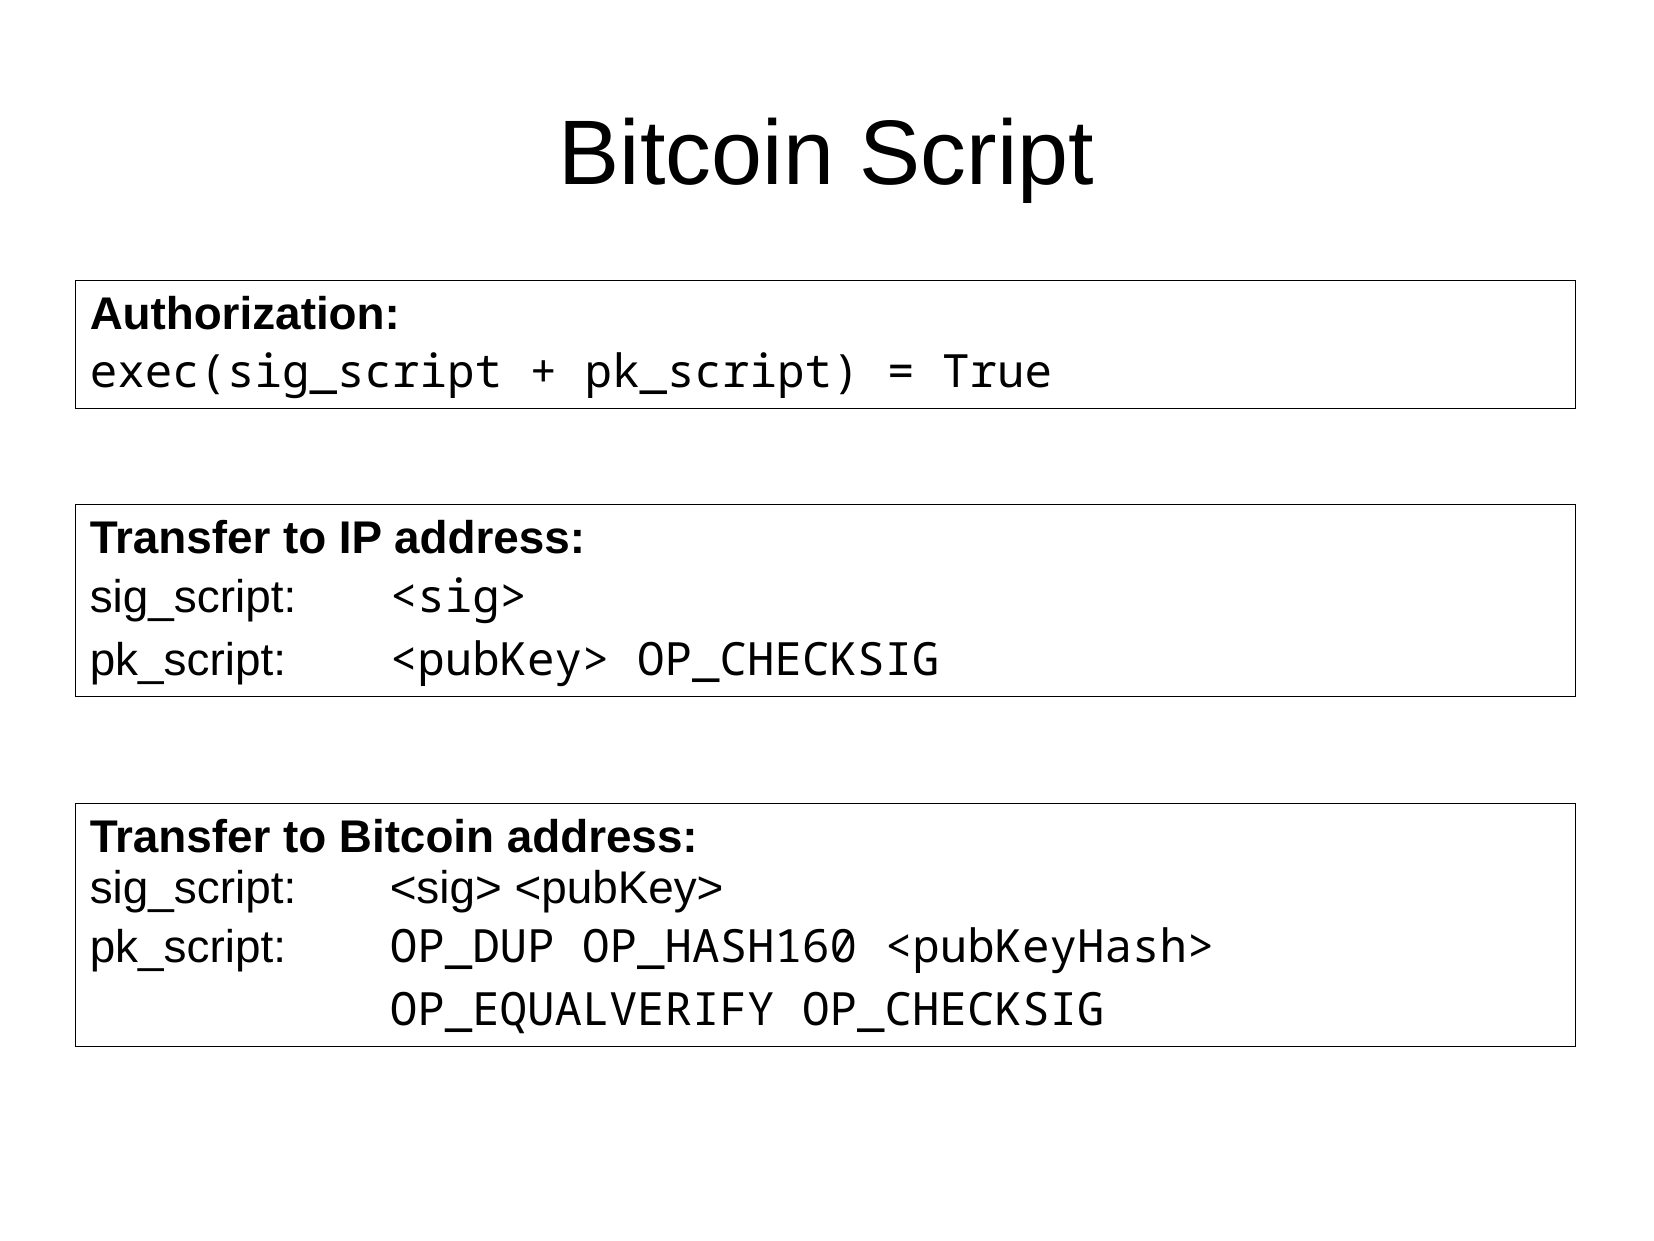

# Bitcoin Script
Authorization:
exec(sig_script + pk_script) = True
Transfer to IP address:
sig_script: 	<sig>
pk_script:		<pubKey> OP_CHECKSIG
Transfer to Bitcoin address:
sig_script:		<sig> <pubKey>
pk_script:		OP_DUP OP_HASH160 <pubKeyHash>
				OP_EQUALVERIFY OP_CHECKSIG